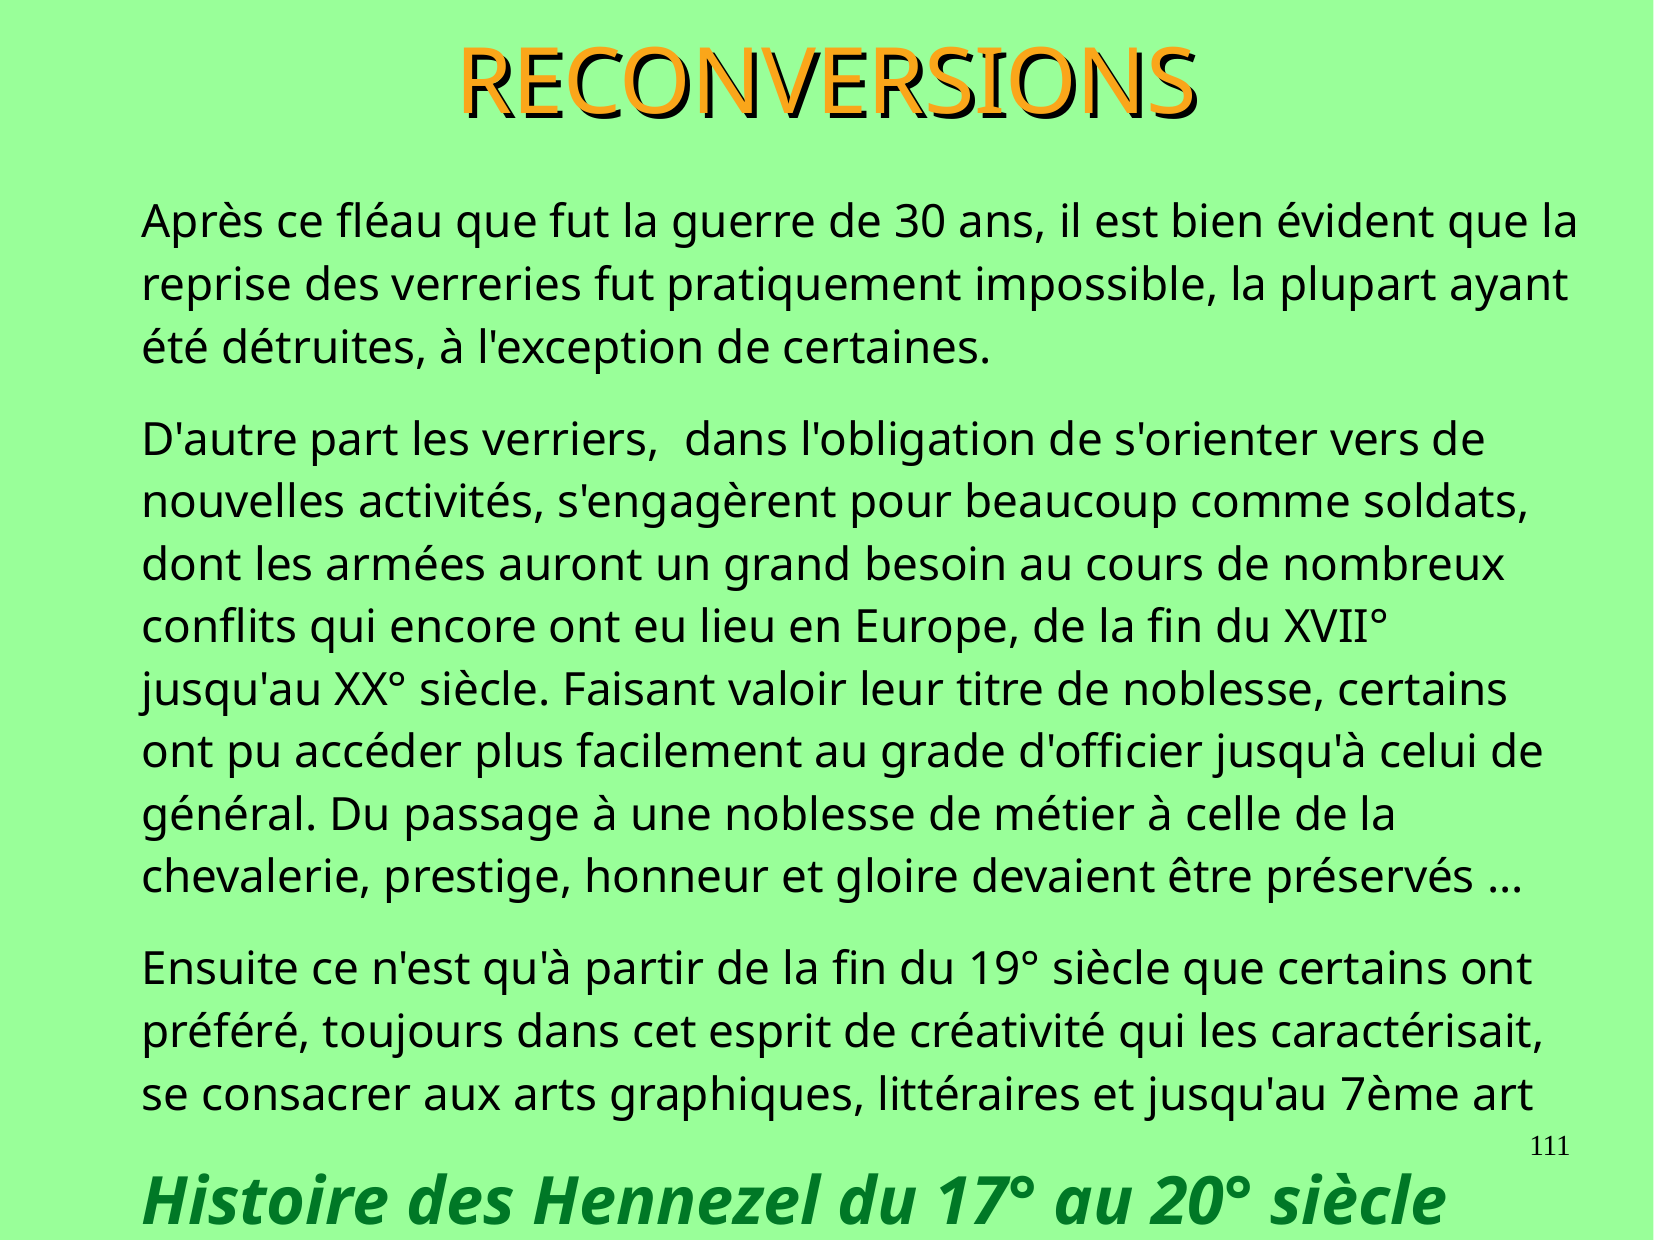

# RECONVERSIONS
Après ce fléau que fut la guerre de 30 ans, il est bien évident que la reprise des verreries fut pratiquement impossible, la plupart ayant été détruites, à l'exception de certaines.
D'autre part les verriers, dans l'obligation de s'orienter vers de nouvelles activités, s'engagèrent pour beaucoup comme soldats, dont les armées auront un grand besoin au cours de nombreux conflits qui encore ont eu lieu en Europe, de la fin du XVII° jusqu'au XX° siècle. Faisant valoir leur titre de noblesse, certains ont pu accéder plus facilement au grade d'officier jusqu'à celui de général. Du passage à une noblesse de métier à celle de la chevalerie, prestige, honneur et gloire devaient être préservés ...
Ensuite ce n'est qu'à partir de la fin du 19° siècle que certains ont préféré, toujours dans cet esprit de créativité qui les caractérisait, se consacrer aux arts graphiques, littéraires et jusqu'au 7ème art
Histoire des Hennezel du 17° au 20° siècle
Internet
111